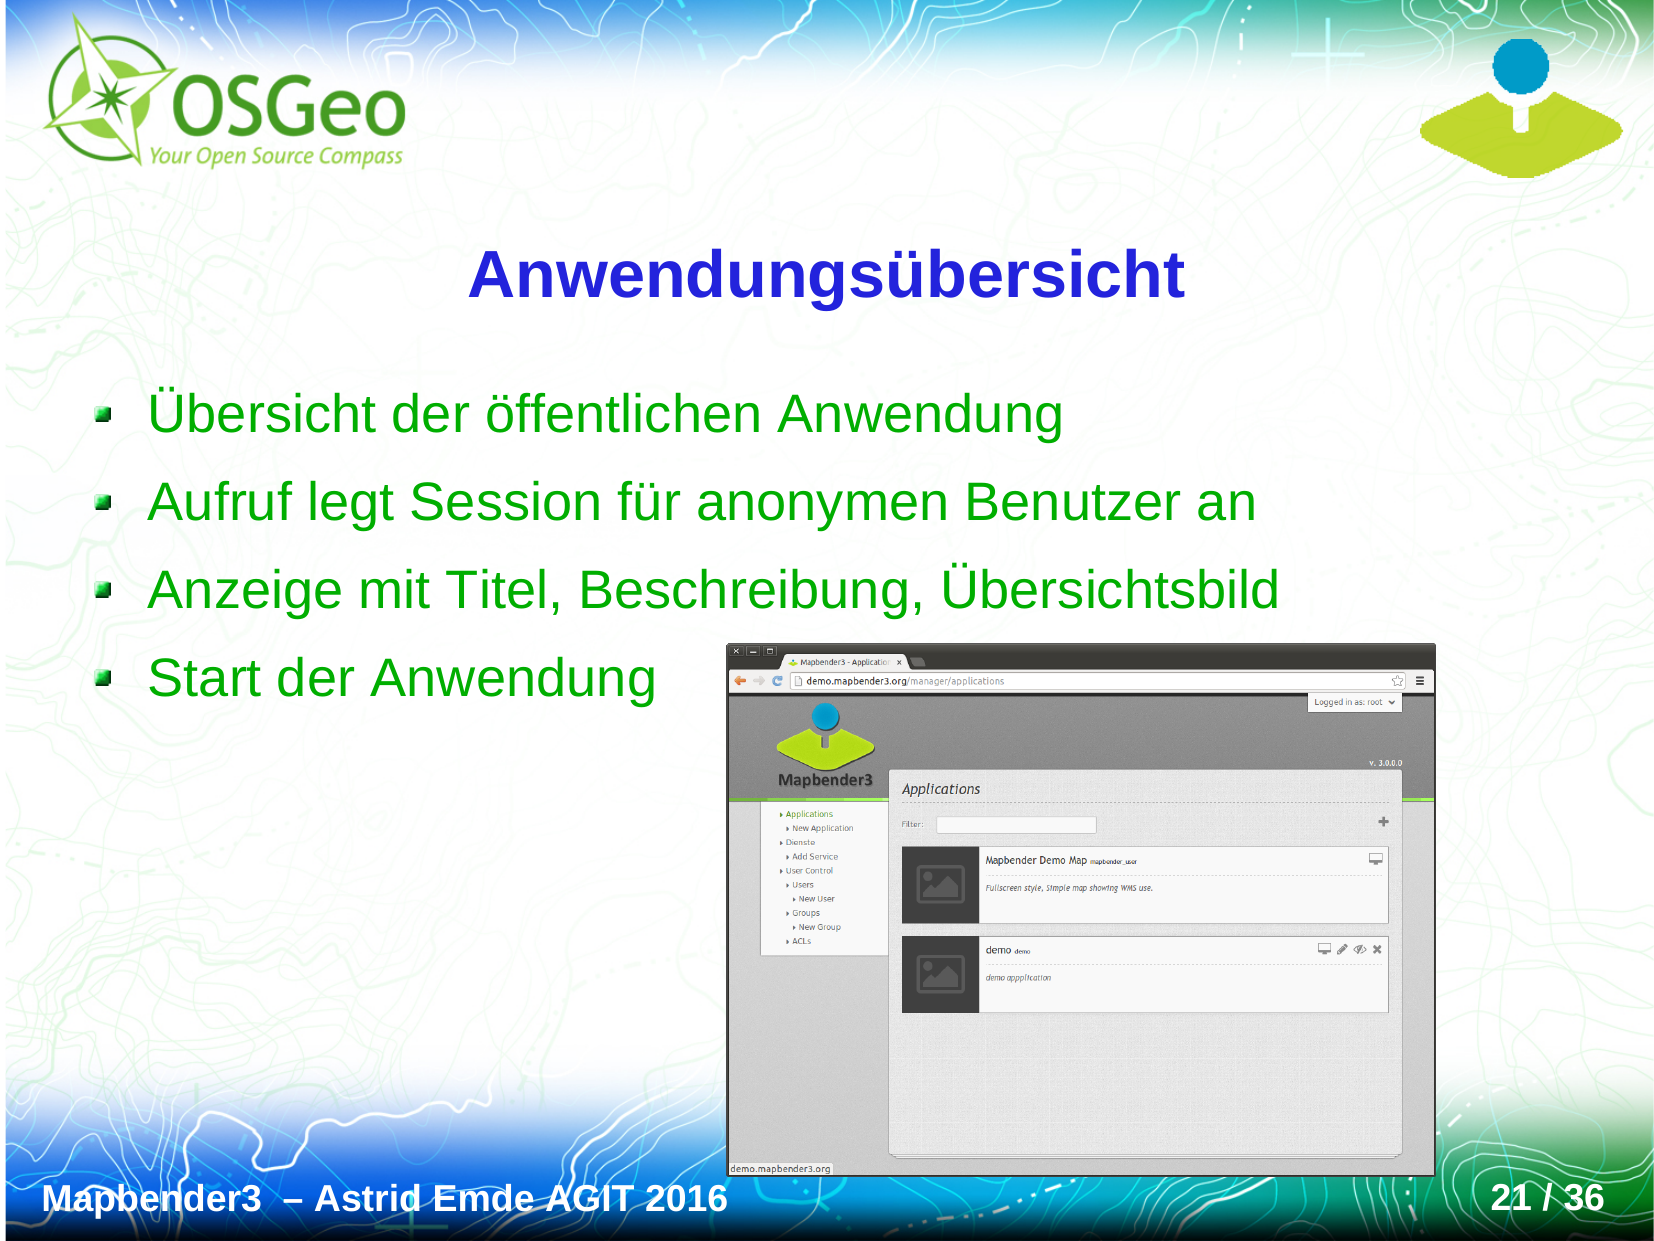

# Anwendungsübersicht
Übersicht der öffentlichen Anwendung
Aufruf legt Session für anonymen Benutzer an
Anzeige mit Titel, Beschreibung, Übersichtsbild
Start der Anwendung